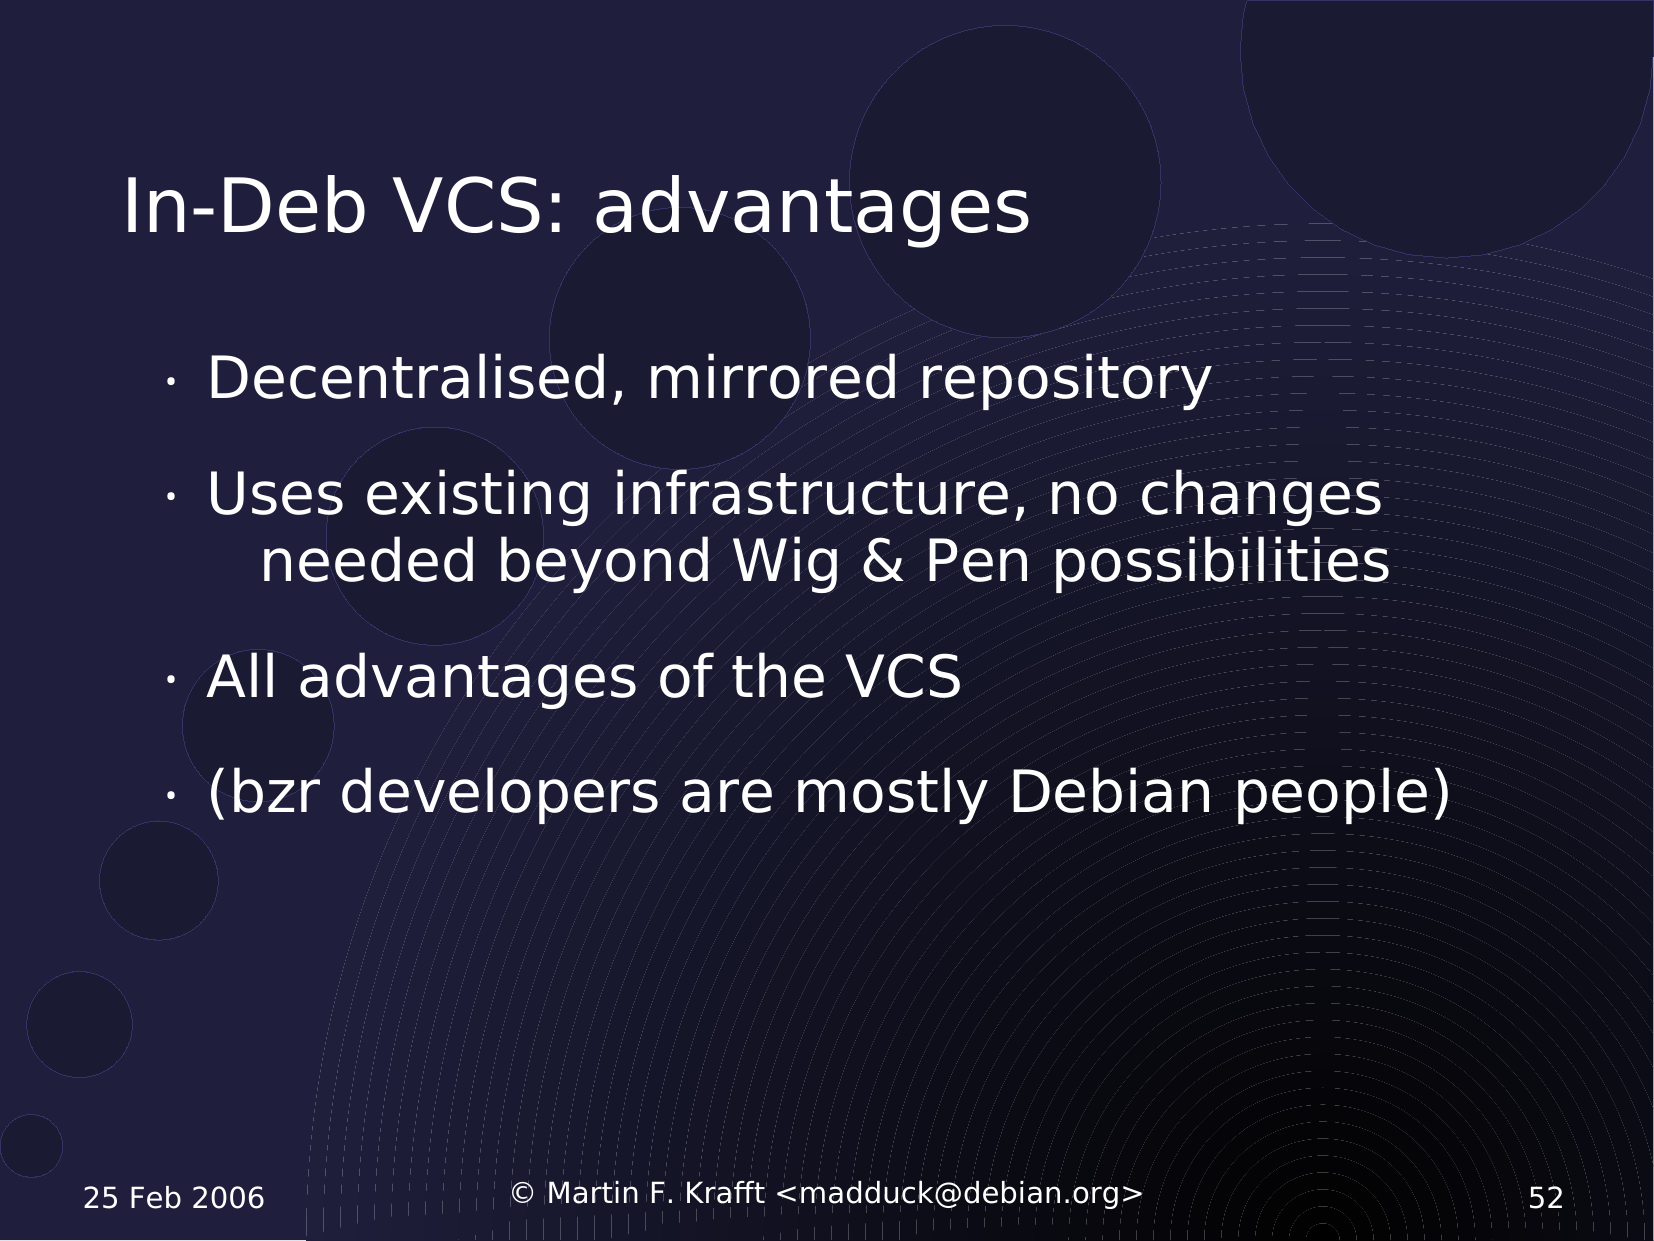

# In-Deb VCS: advantages
Decentralised, mirrored repository
Uses existing infrastructure, no changes needed beyond Wig & Pen possibilities
All advantages of the VCS
(bzr developers are mostly Debian people)
© Martin F. Krafft <madduck@debian.org>
25 Feb 2006
52